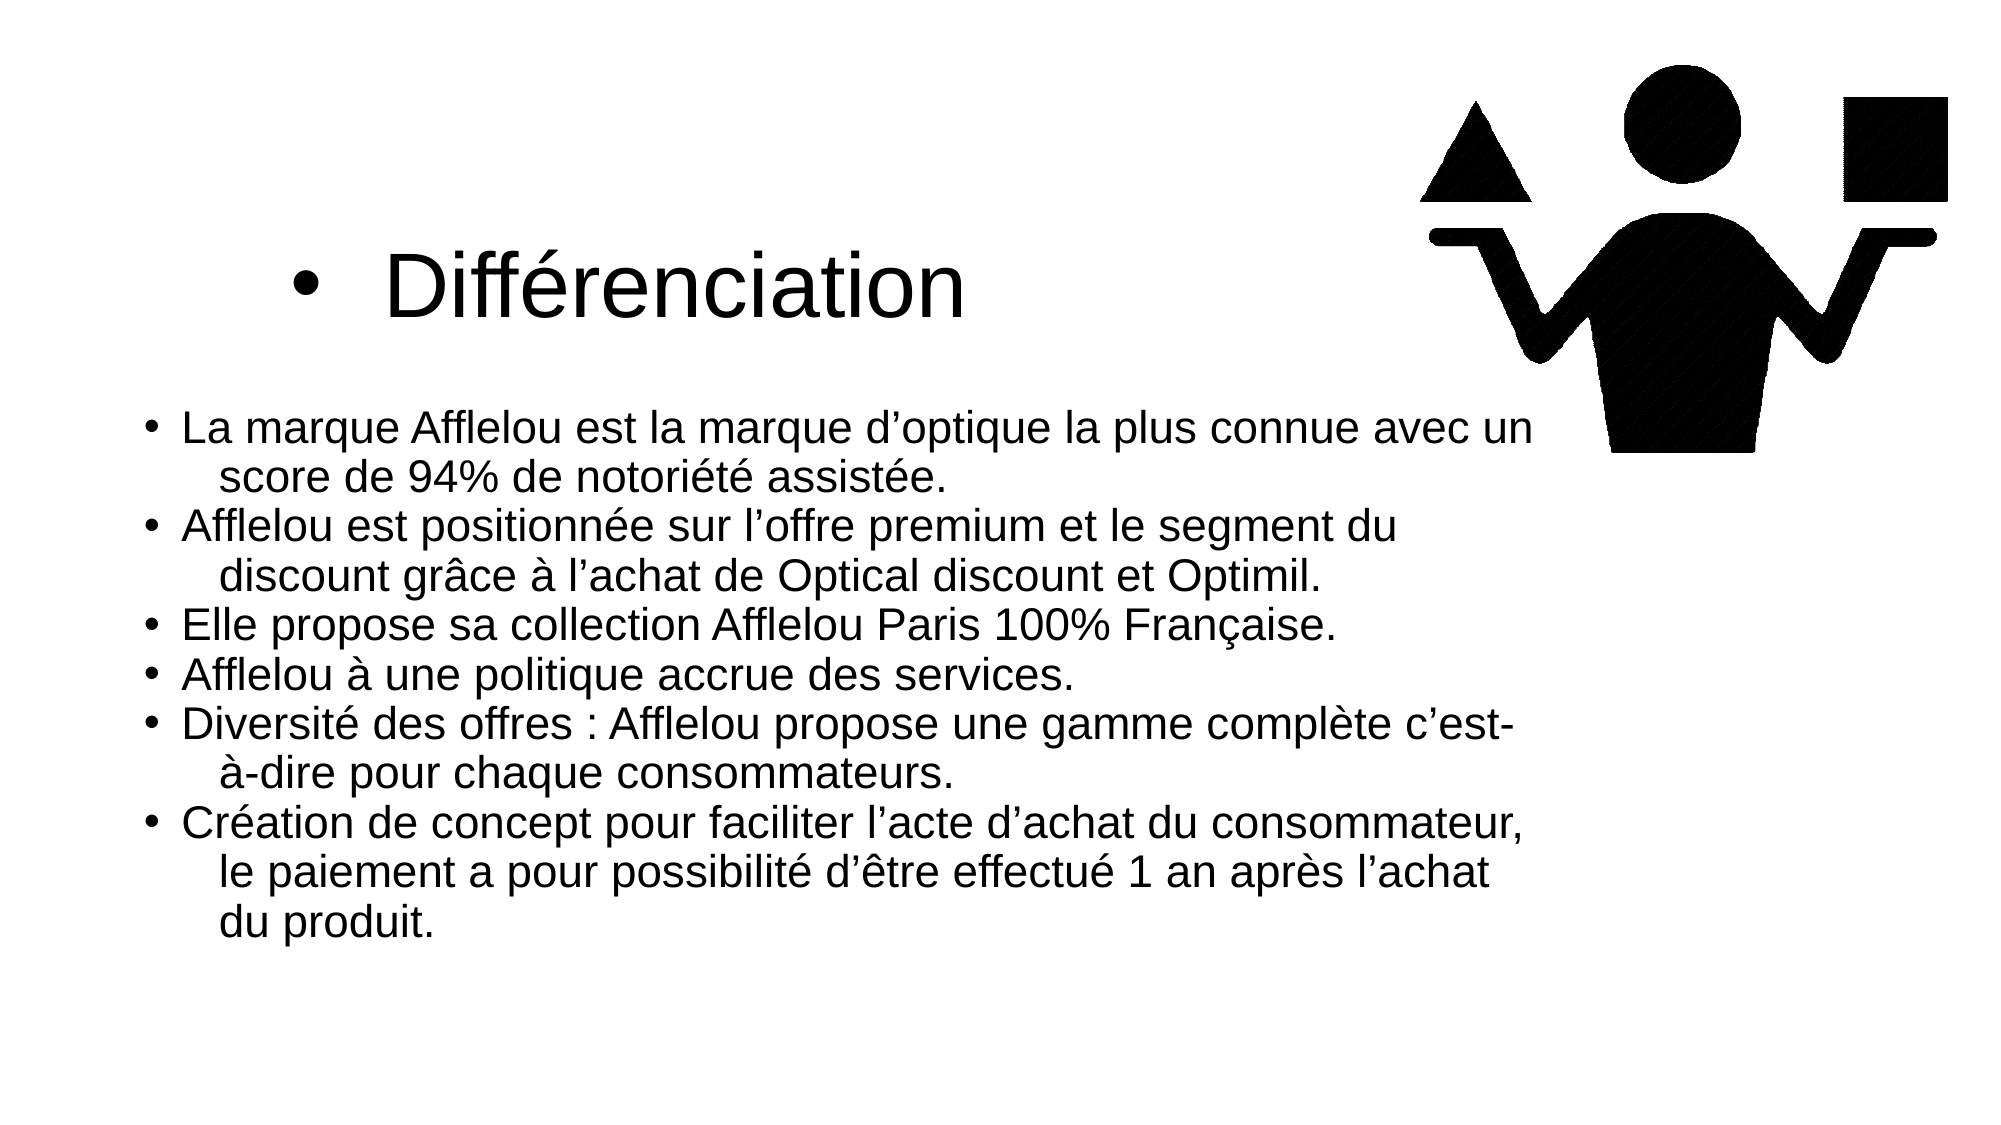

Différenciation
# La marque Afflelou est la marque d’optique la plus connue avec un score de 94% de notoriété assistée.
Afflelou est positionnée sur l’offre premium et le segment du discount grâce à l’achat de Optical discount et Optimil.
Elle propose sa collection Afflelou Paris 100% Française.
Afflelou à une politique accrue des services.
Diversité des offres : Afflelou propose une gamme complète c’est-à-dire pour chaque consommateurs.
Création de concept pour faciliter l’acte d’achat du consommateur, le paiement a pour possibilité d’être effectué 1 an après l’achat du produit.